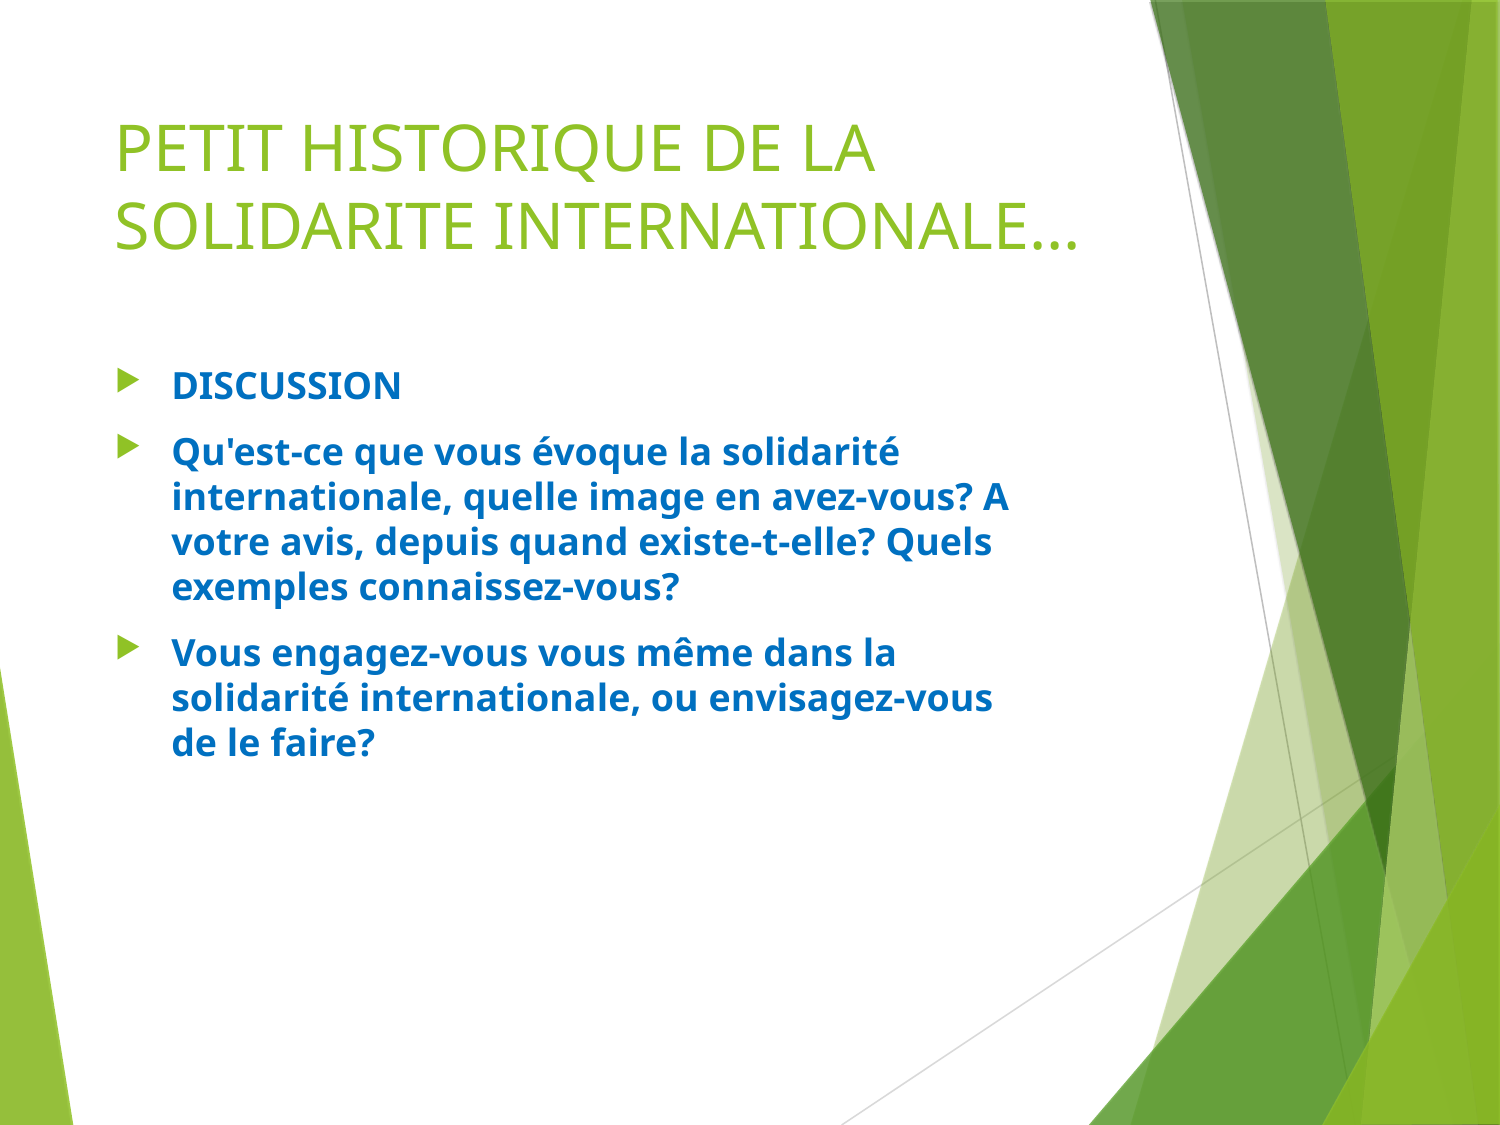

# PETIT HISTORIQUE DE LA SOLIDARITE INTERNATIONALE...
DISCUSSION
Qu'est-ce que vous évoque la solidarité internationale, quelle image en avez-vous? A votre avis, depuis quand existe-t-elle? Quels exemples connaissez-vous?
Vous engagez-vous vous même dans la solidarité internationale, ou envisagez-vous de le faire?